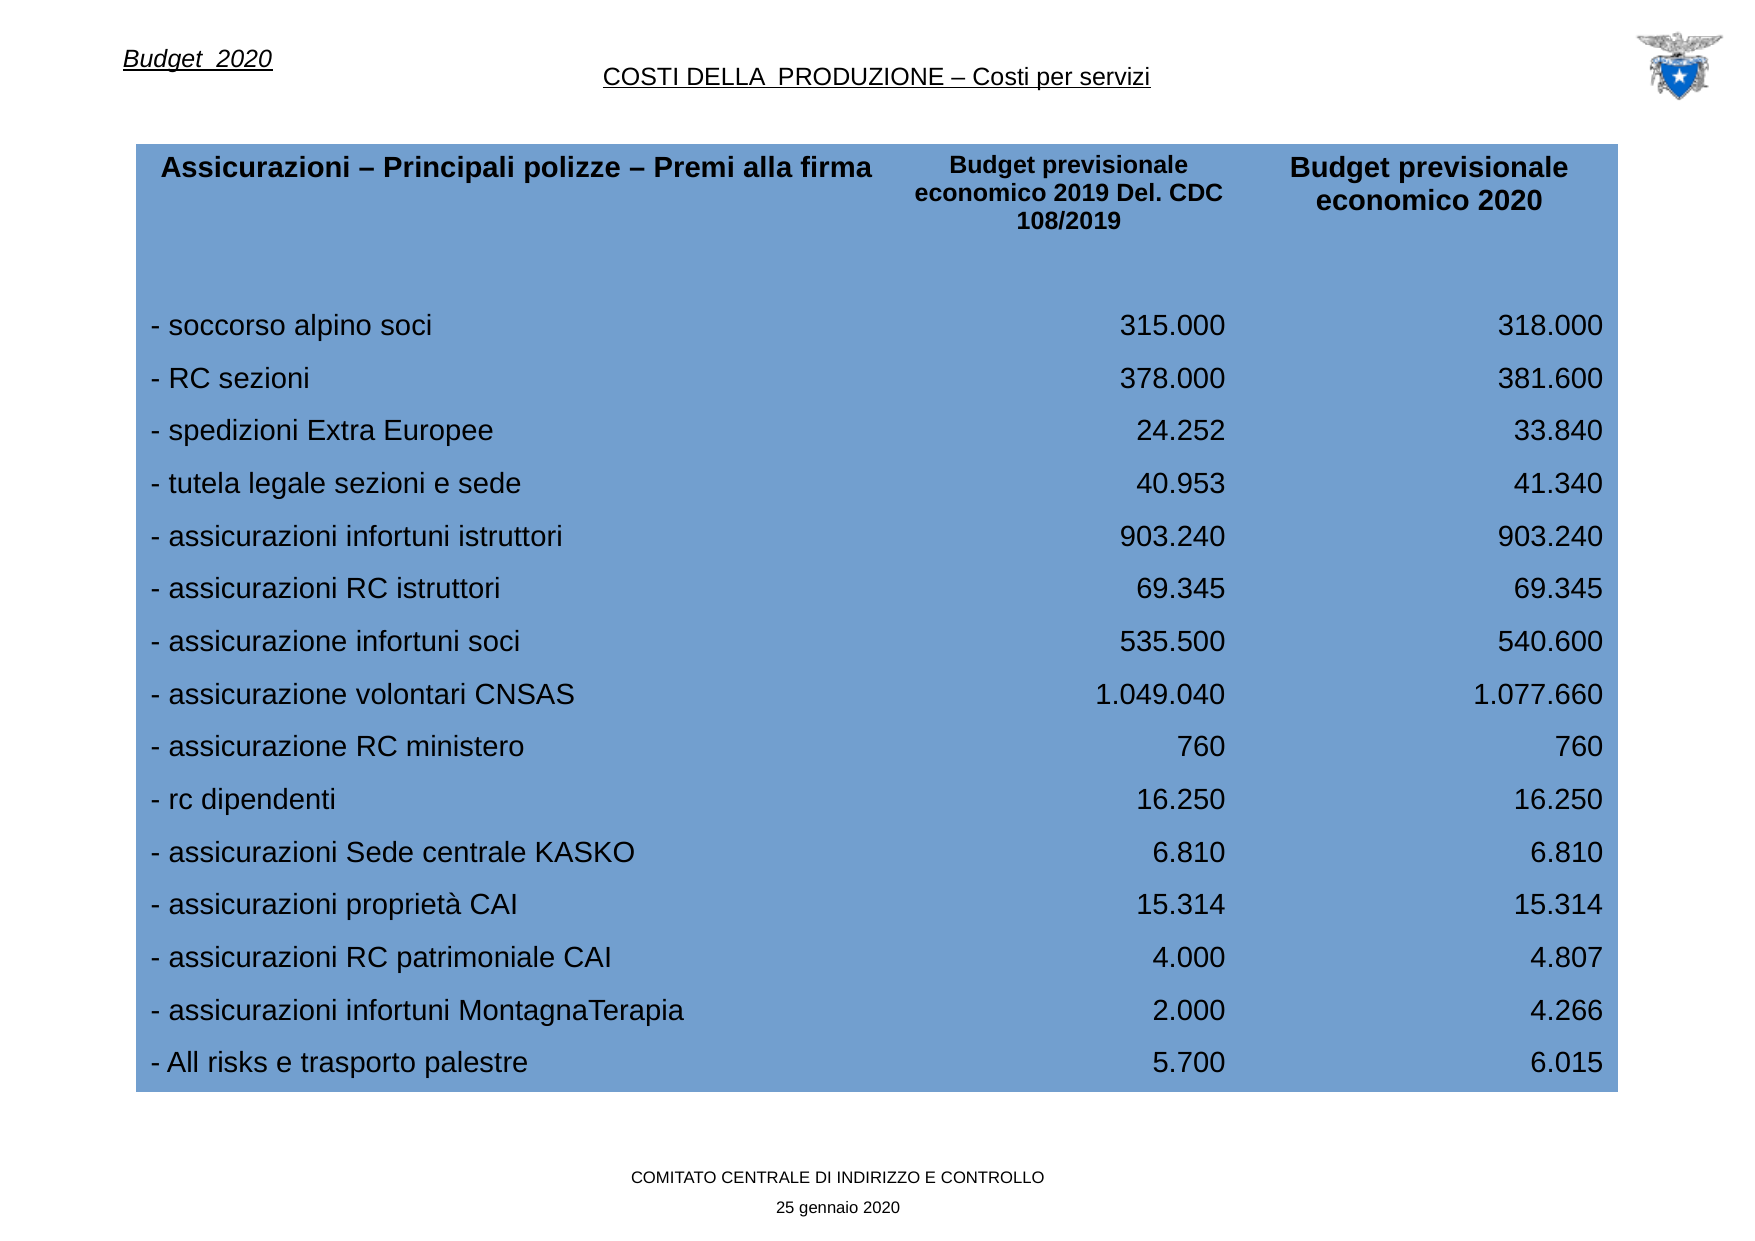

Budget 2020
COSTI DELLA PRODUZIONE – Costi per servizi
| Assicurazioni – Principali polizze – Premi alla firma | Budget previsionale economico 2019 Del. CDC 108/2019 | Budget previsionale economico 2020 |
| --- | --- | --- |
| - soccorso alpino soci | 315.000 | 318.000 |
| - RC sezioni | 378.000 | 381.600 |
| - spedizioni Extra Europee | 24.252 | 33.840 |
| - tutela legale sezioni e sede | 40.953 | 41.340 |
| - assicurazioni infortuni istruttori | 903.240 | 903.240 |
| - assicurazioni RC istruttori | 69.345 | 69.345 |
| - assicurazione infortuni soci | 535.500 | 540.600 |
| - assicurazione volontari CNSAS | 1.049.040 | 1.077.660 |
| - assicurazione RC ministero | 760 | 760 |
| - rc dipendenti | 16.250 | 16.250 |
| - assicurazioni Sede centrale KASKO | 6.810 | 6.810 |
| - assicurazioni proprietà CAI | 15.314 | 15.314 |
| - assicurazioni RC patrimoniale CAI | 4.000 | 4.807 |
| - assicurazioni infortuni MontagnaTerapia | 2.000 | 4.266 |
| - All risks e trasporto palestre | 5.700 | 6.015 |
COMITATO CENTRALE DI INDIRIZZO E CONTROLLO
25 gennaio 2020